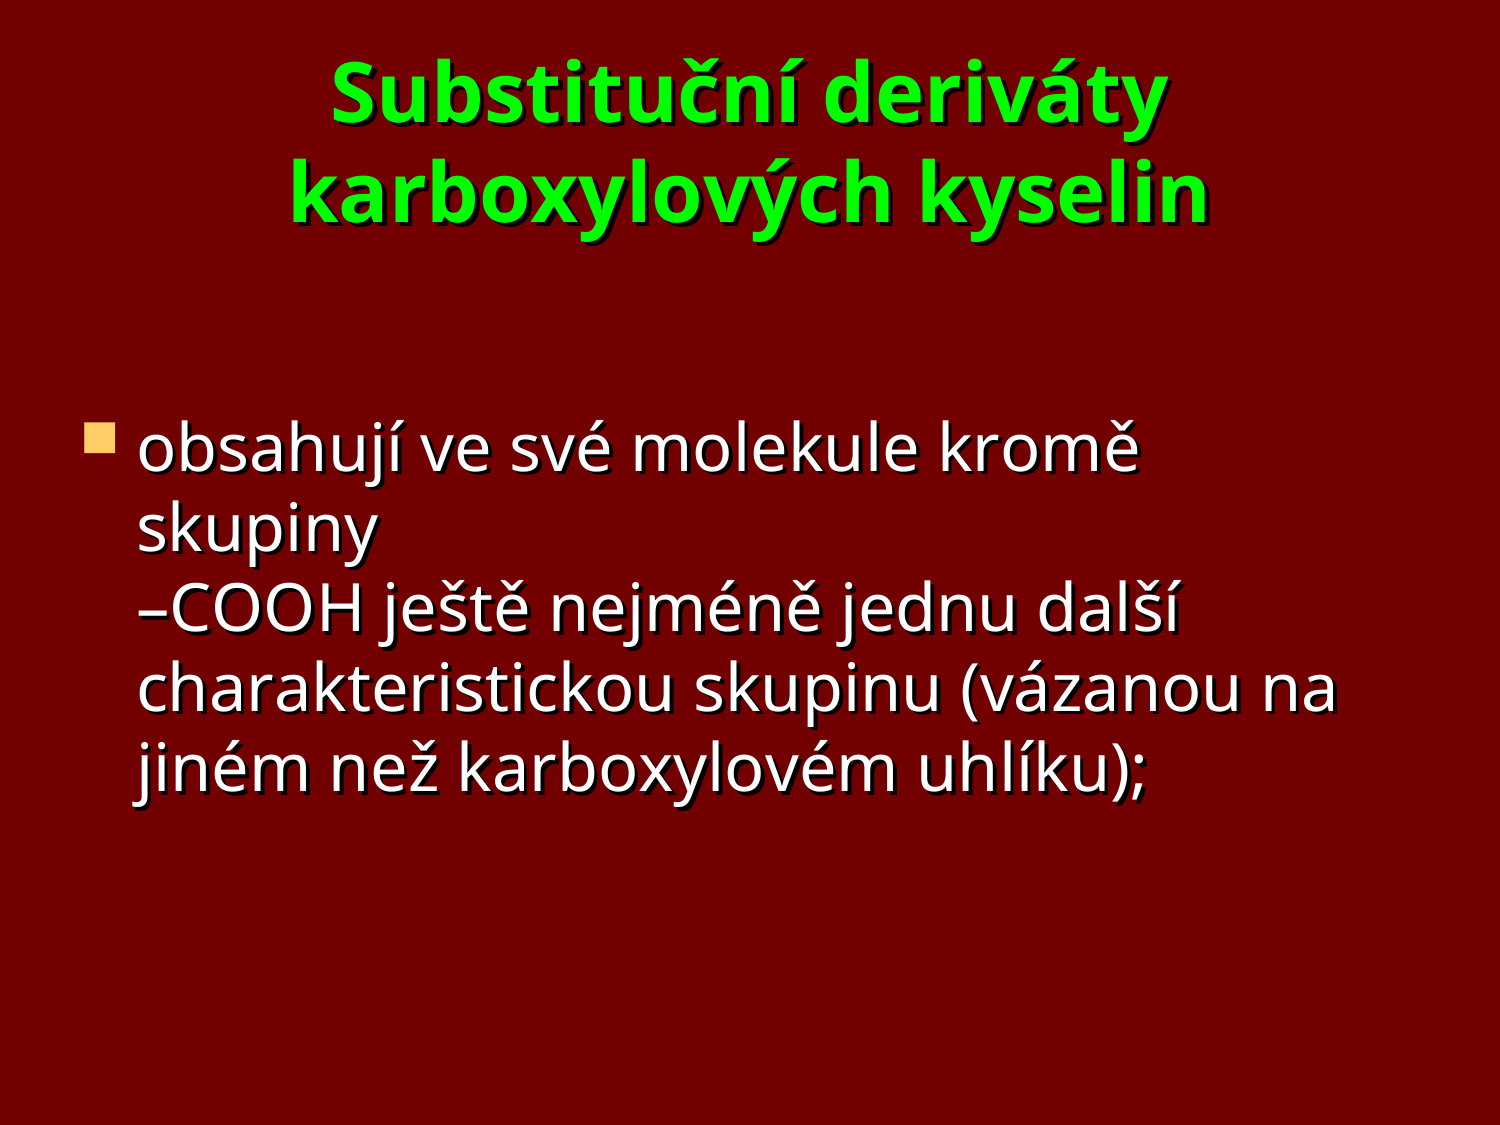

# Substituční deriváty karboxylových kyselin
obsahují ve své molekule kromě skupiny
–COOH ještě nejméně jednu další charakteristickou skupinu (vázanou na jiném než karboxylovém uhlíku);